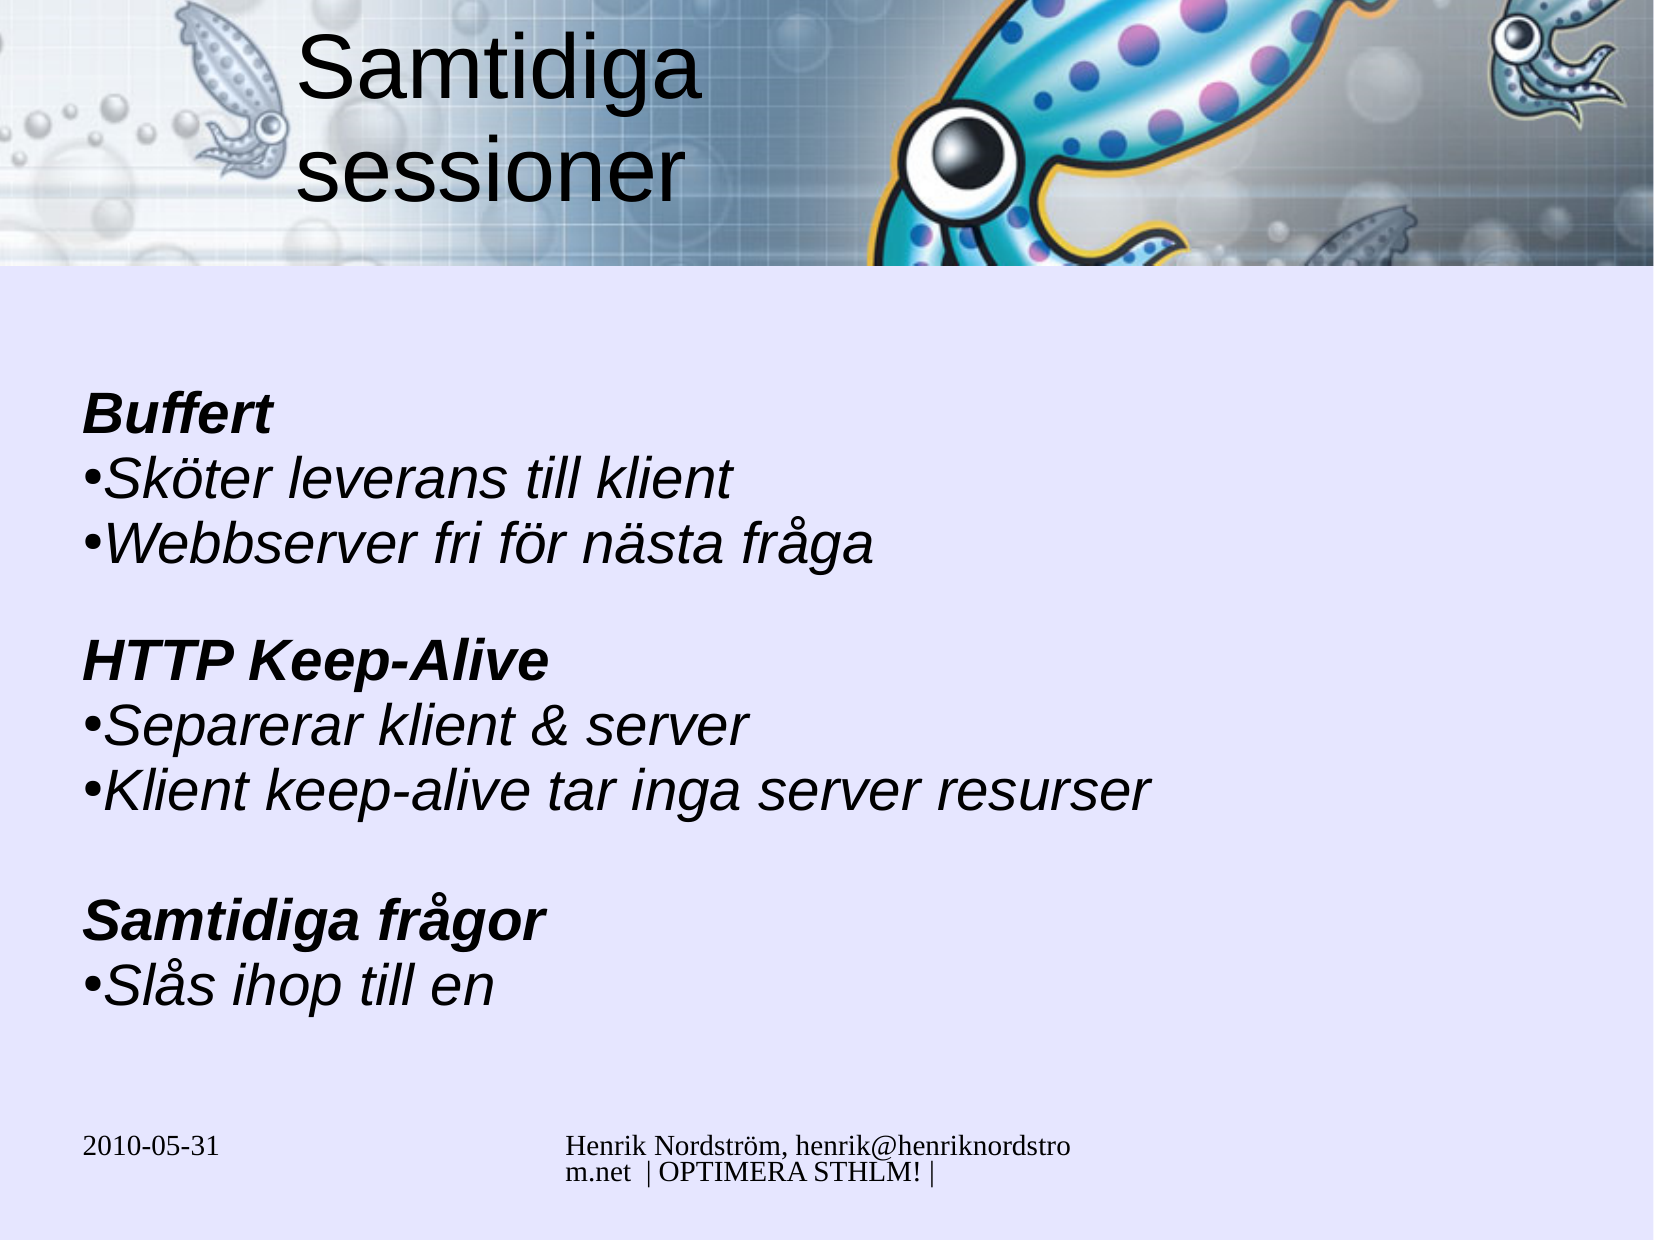

# Samtidiga sessioner
Buffert
Sköter leverans till klient
Webbserver fri för nästa fråga
HTTP Keep-Alive
Separerar klient & server
Klient keep-alive tar inga server resurser
Samtidiga frågor
Slås ihop till en
2010-05-31
Henrik Nordström, henrik@henriknordstrom.net | OPTIMERA STHLM! |